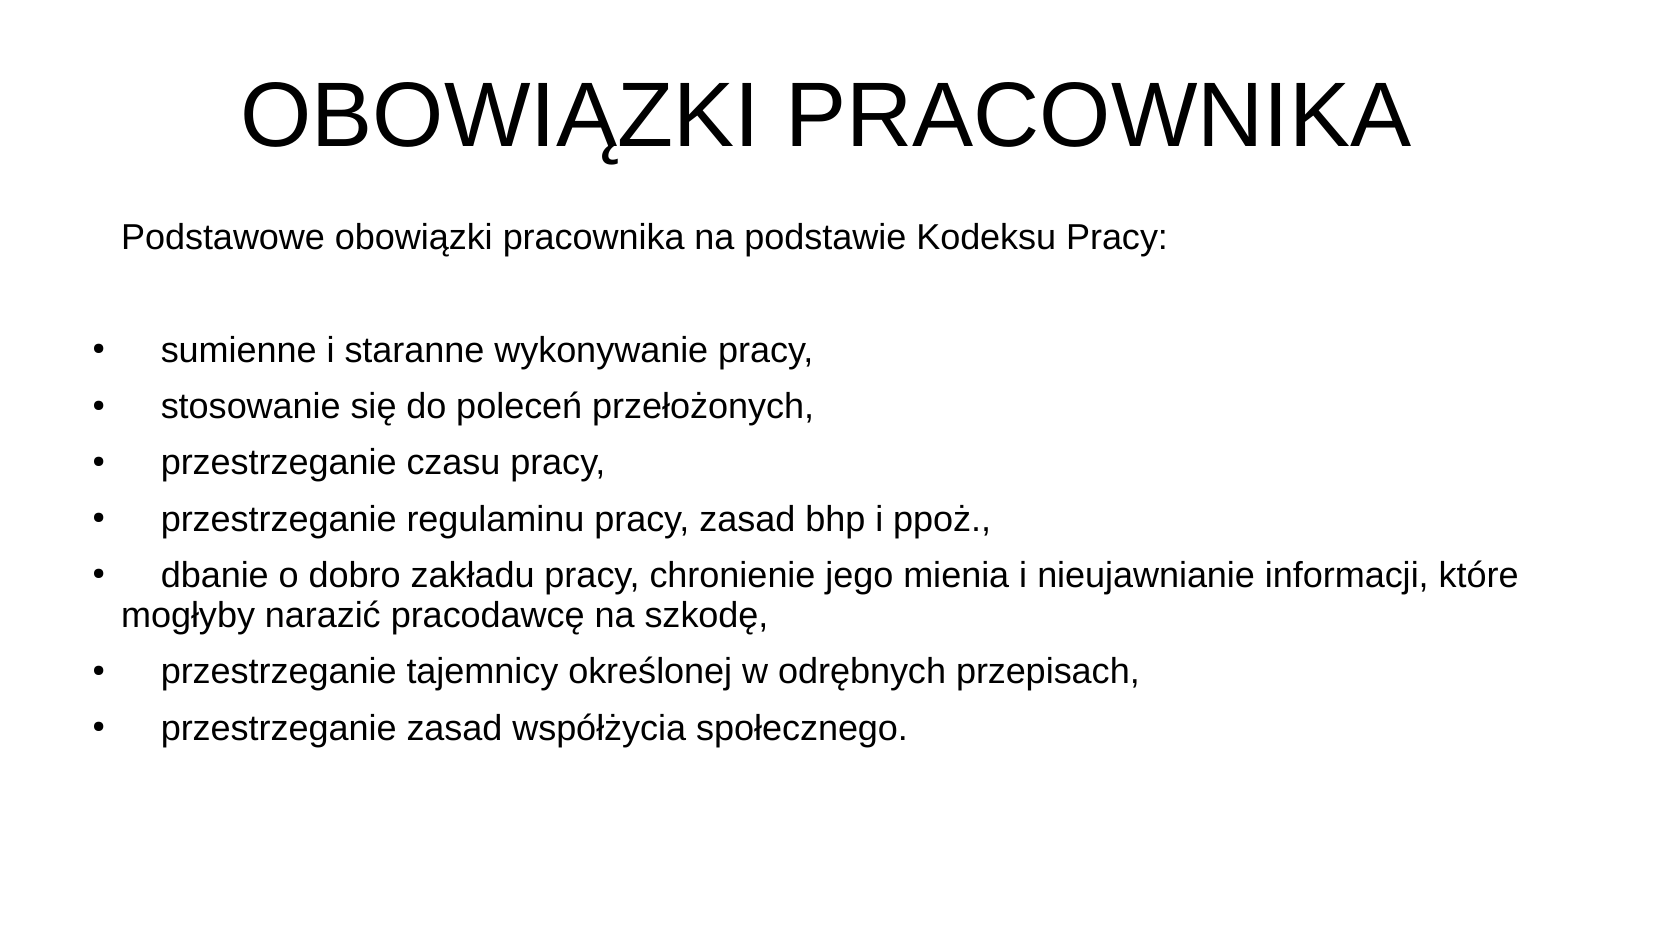

# OBOWIĄZKI PRACOWNIKA
Podstawowe obowiązki pracownika na podstawie Kodeksu Pracy:
 sumienne i staranne wykonywanie pracy,
 stosowanie się do poleceń przełożonych,
 przestrzeganie czasu pracy,
 przestrzeganie regulaminu pracy, zasad bhp i ppoż.,
 dbanie o dobro zakładu pracy, chronienie jego mienia i nieujawnianie informacji, które mogłyby narazić pracodawcę na szkodę,
 przestrzeganie tajemnicy określonej w odrębnych przepisach,
 przestrzeganie zasad współżycia społecznego.